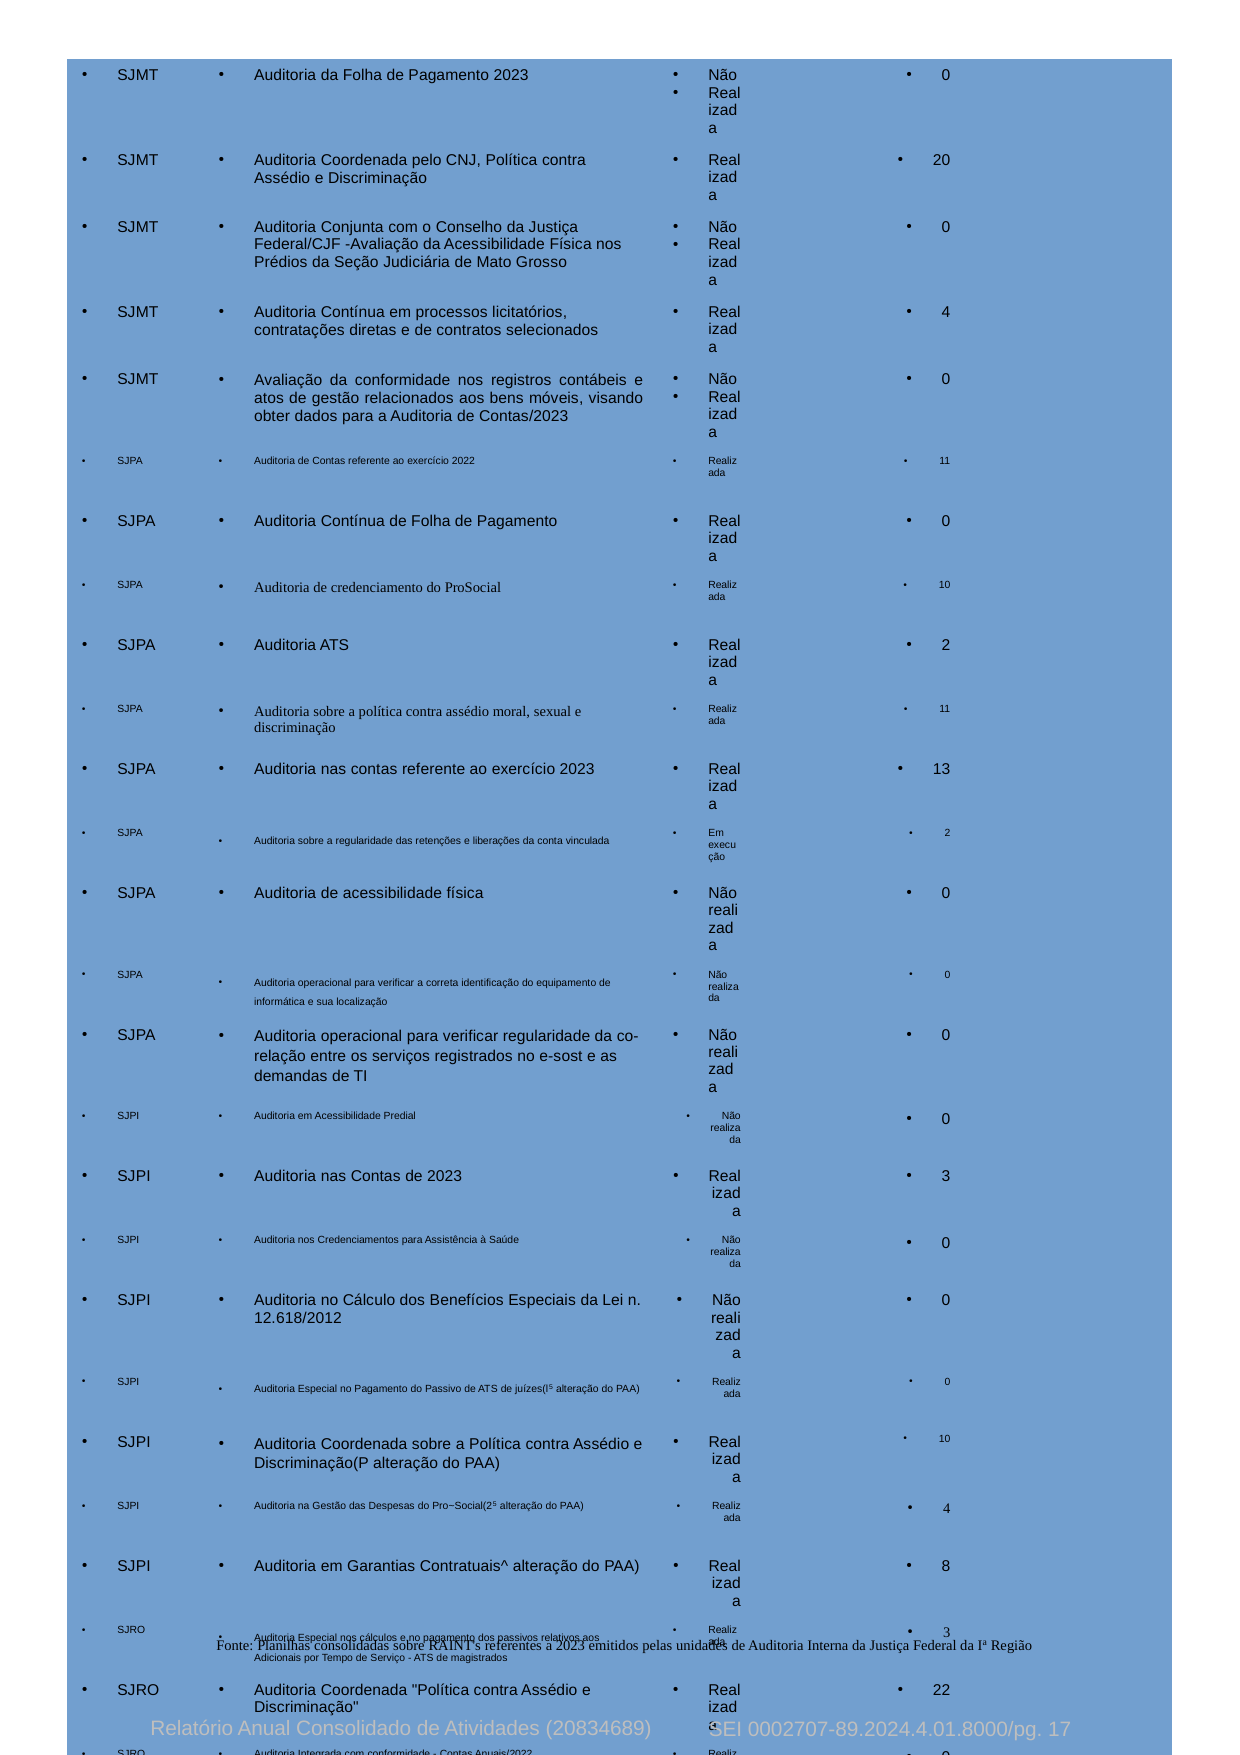

| SJMT | Auditoria da Folha de Pagamento 2023 | Não Realizada | 0 | |
| --- | --- | --- | --- | --- |
| SJMT | Auditoria Coordenada pelo CNJ, Política contra Assédio e Discriminação | Realizada | 20 | |
| SJMT | Auditoria Conjunta com o Conselho da Justiça Federal/CJF -Avaliação da Acessibilidade Física nos Prédios da Seção Judiciária de Mato Grosso | Não Realizada | 0 | |
| SJMT | Auditoria Contínua em processos licitatórios, contratações diretas e de contratos selecionados | Realizada | 4 | |
| SJMT | Avaliação da conformidade nos registros contábeis e atos de gestão relacionados aos bens móveis, visando obter dados para a Auditoria de Contas/2023 | Não Realizada | 0 | |
| SJPA | Auditoria de Contas referente ao exercício 2022 | Realizada | 11 | |
| SJPA | Auditoria Contínua de Folha de Pagamento | Realizada | 0 | |
| SJPA | Auditoria de credenciamento do ProSocial | Realizada | 10 | |
| SJPA | Auditoria ATS | Realizada | 2 | |
| SJPA | Auditoria sobre a política contra assédio moral, sexual e discriminação | Realizada | 11 | |
| SJPA | Auditoria nas contas referente ao exercício 2023 | Realizada | 13 | |
| SJPA | Auditoria sobre a regularidade das retenções e liberações da conta vinculada | Em execução | 2 | |
| SJPA | Auditoria de acessibilidade física | Não realizada | 0 | |
| SJPA | Auditoria operacional para verificar a correta identificação do equipamento de informática e sua localização | Não realizada | 0 | |
| SJPA | Auditoria operacional para verificar regularidade da co-relação entre os serviços registrados no e-sost e as demandas de TI | Não realizada | 0 | |
| SJPI | Auditoria em Acessibilidade Predial | Não realizada | 0 | |
| SJPI | Auditoria nas Contas de 2023 | Realizada | 3 | |
| SJPI | Auditoria nos Credenciamentos para Assistência à Saúde | Não realizada | 0 | |
| SJPI | Auditoria no Cálculo dos Benefícios Especiais da Lei n. 12.618/2012 | Não realizada | 0 | |
| SJPI | Auditoria Especial no Pagamento do Passivo de ATS de juízes(l5 alteração do PAA) | Realizada | 0 | |
| SJPI | Auditoria Coordenada sobre a Política contra Assédio e Discriminação(P alteração do PAA) | Realizada | 10 | |
| SJPI | Auditoria na Gestão das Despesas do Pro~Social(25 alteração do PAA) | Realizada | 4 | |
| SJPI | Auditoria em Garantias Contratuais^ alteração do PAA) | Realizada | 8 | |
| SJRO | Auditoria Especial nos cálculos e no pagamento dos passivos relativos aos Adicionais por Tempo de Serviço - ATS de magistrados | Realizada | 3 | |
| SJRO | Auditoria Coordenada "Política contra Assédio e Discriminação" | Realizada | 22 | |
| SJRO | Auditoria Integrada com conformidade - Contas Anuais/2022 | Realizada | 0 | |
| SJRO | Auditoria Conjunta com o Conselho da Justiça Federal/CJF | Não realizada | 0 | |
| SJRO | Auditoria Integrada com conformidade - Contas Anuais/2023 | Em execução | 7 | |
| SJRR | Auditoria de Contas referente ao exercício de 2022 e elaboração do Certificado da Unidade de Auditoria Interna que conclui a Auditoria de Contas de 2022 | Realizada | 3 | |
| SJRR | Auditoria nas Contas Anuais - Financeira integrada com Conformidade exercício 2023 | Realizada | 4 | |
| SJRR | Auditoria Coordenada sobre a Política contra Assédio e Discriminação entre órgãos do poder Judiciário, incluindo o CNJ | Realizada | 4 | |
| SJRR | Auditoria Especial nos cálculos e no pagamento dos passivos relativos aos Adicionais por Tempo de Serviço - ATS de magistrados | Realizada | 2 | |
| SJRR | Auditoria Conjunta sobre Acessibilidade Predial com o Conselho da Justiça Federal | Realizada | 13 | |
| SJTO | Auditoria de Contas Anuais - Financeira Integrada com Conformidade 2023 | Realizada | 38 | |
| SJTO | Auditoria Contínua da Folha de Pagamento de Pessoal | Realizada | 40 | |
| SJTO | Ação de Auditoria Coordenada pelo CNJ contra o Assédio e a Discriminação no Poder Judiciário | Realizada | 18 | |
| SJTO | Auditoria Conjunta com o CJF em Acessibilidade Física (Predial) | Não Realizada | 0 | |
| TRF1 | Auditoria nas Contas do exercício de 2022 e elaboração do Certificado da Unidade de Auditoria Interna | Realizada | 11 | |
| TRF1 | Auditoria na Gestão de Infraestrutura de TI | Realizada | 10 | |
| TRF1 | Auditoria na execução da estratégica | Realizada | 40 | |
| TRF1 | Auditoria na ordem cronológica de pagamentos | Realizada | 5 | |
| TRF1 | Auditoria de contratos administrativos do 2o semestre de 2023 | Realizada | 6 | |
| TRF1 | Auditoria Especial no Pagamento do Passivo de Adicional de Tempo de Serviço - ATS aos Magistrados do TRF 1a Região - Beneficiários Prioritários | Realizada | 0 | |
| TRF1 | Auditoria Coordenada pelo CNJ entre os Órgãos do Poder Judiciário nas Políticas contra Assédio e Discriminação | Realizada | 42 | |
| TRF1 | Auditoria de Conformidade na Gestão da Avaliação Biopsicossocial da Deficiência de servidores do Tribunal e de magistrados da 1a Região | Realizada | 46 | |
| TRF1 | Auditoria nas Contas do exercício de 2023 | Realizada | 6 | |
| Total de recomendações | | 1131 | | |
Fonte: Planilhas consolidadas sobre RAINT's referentes a 2023 emitidos pelas unidades de Auditoria Interna da Justiça Federal da Ia Região
Relatório Anual Consolidado de Atividades (20834689)
SEI 0002707-89.2024.4.01.8000/pg. 17